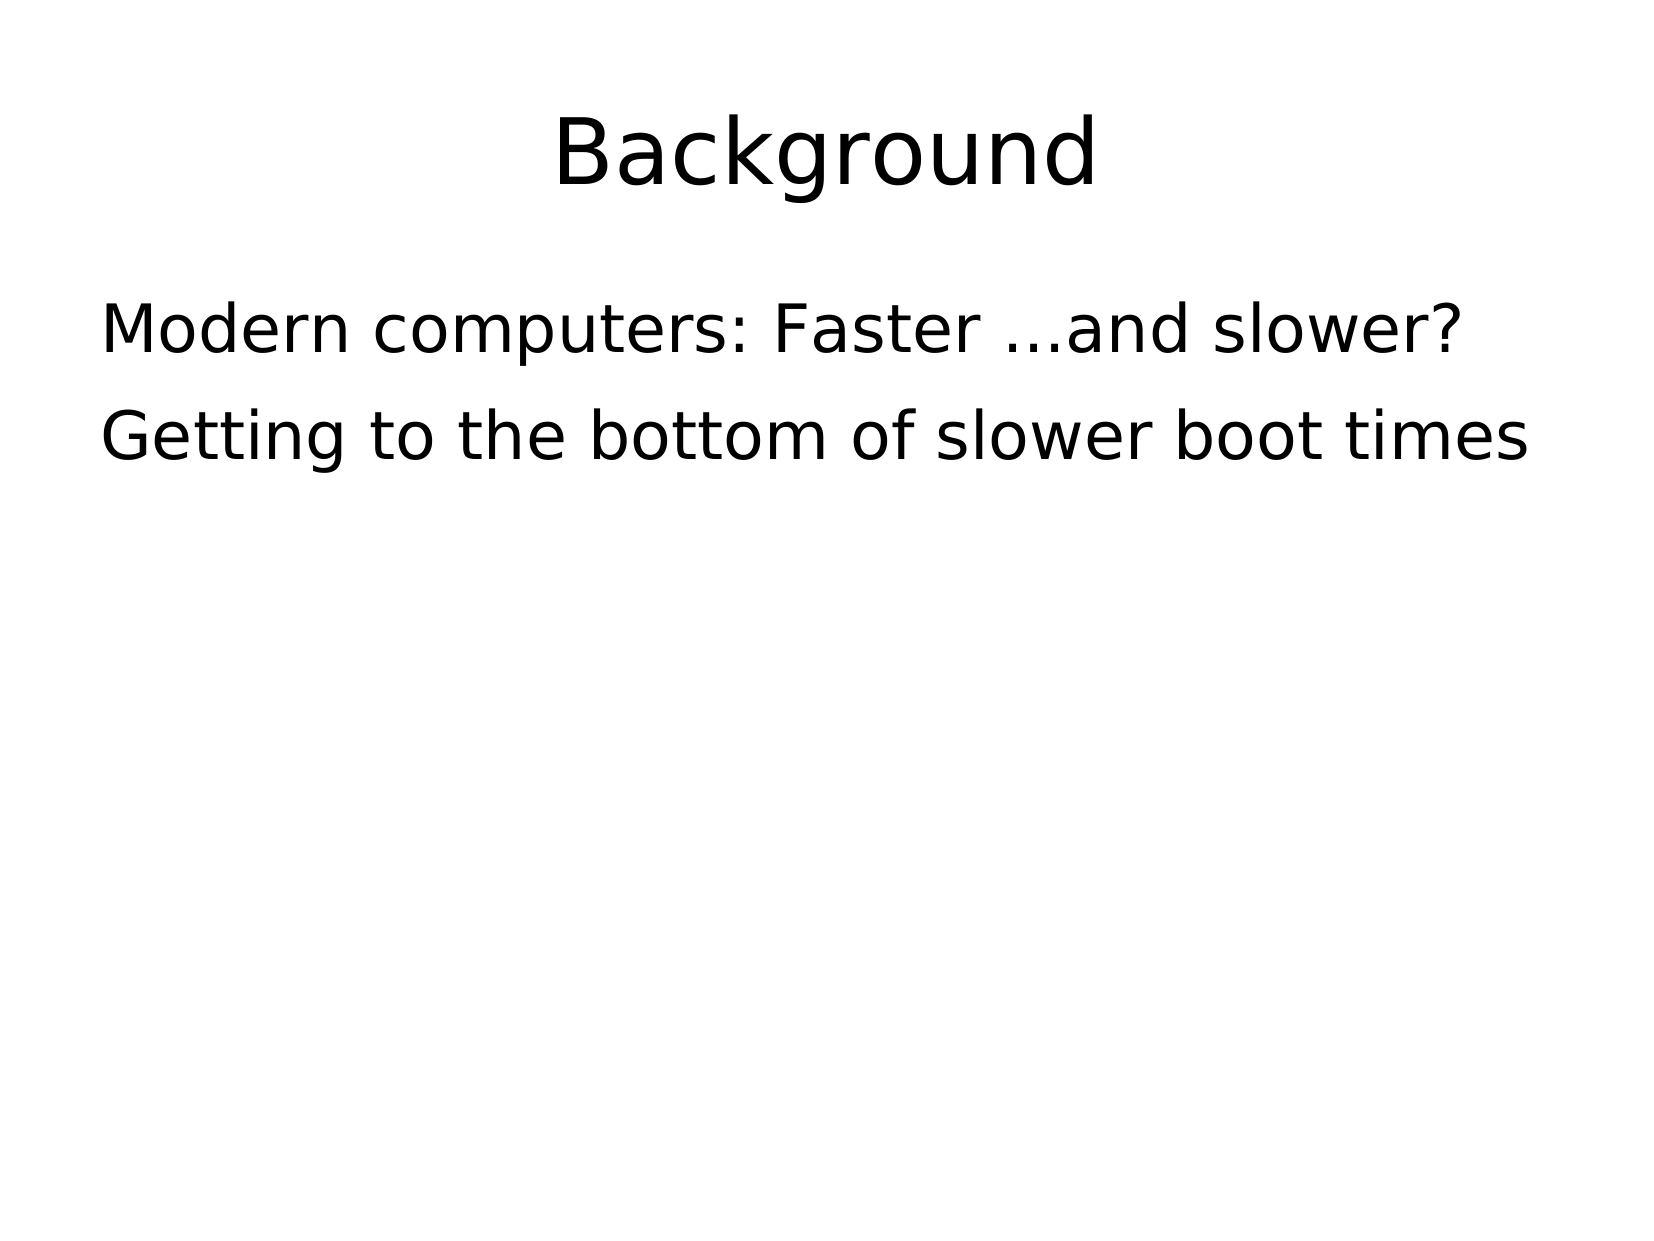

# Background
Modern computers: Faster ...and slower?
Getting to the bottom of slower boot times